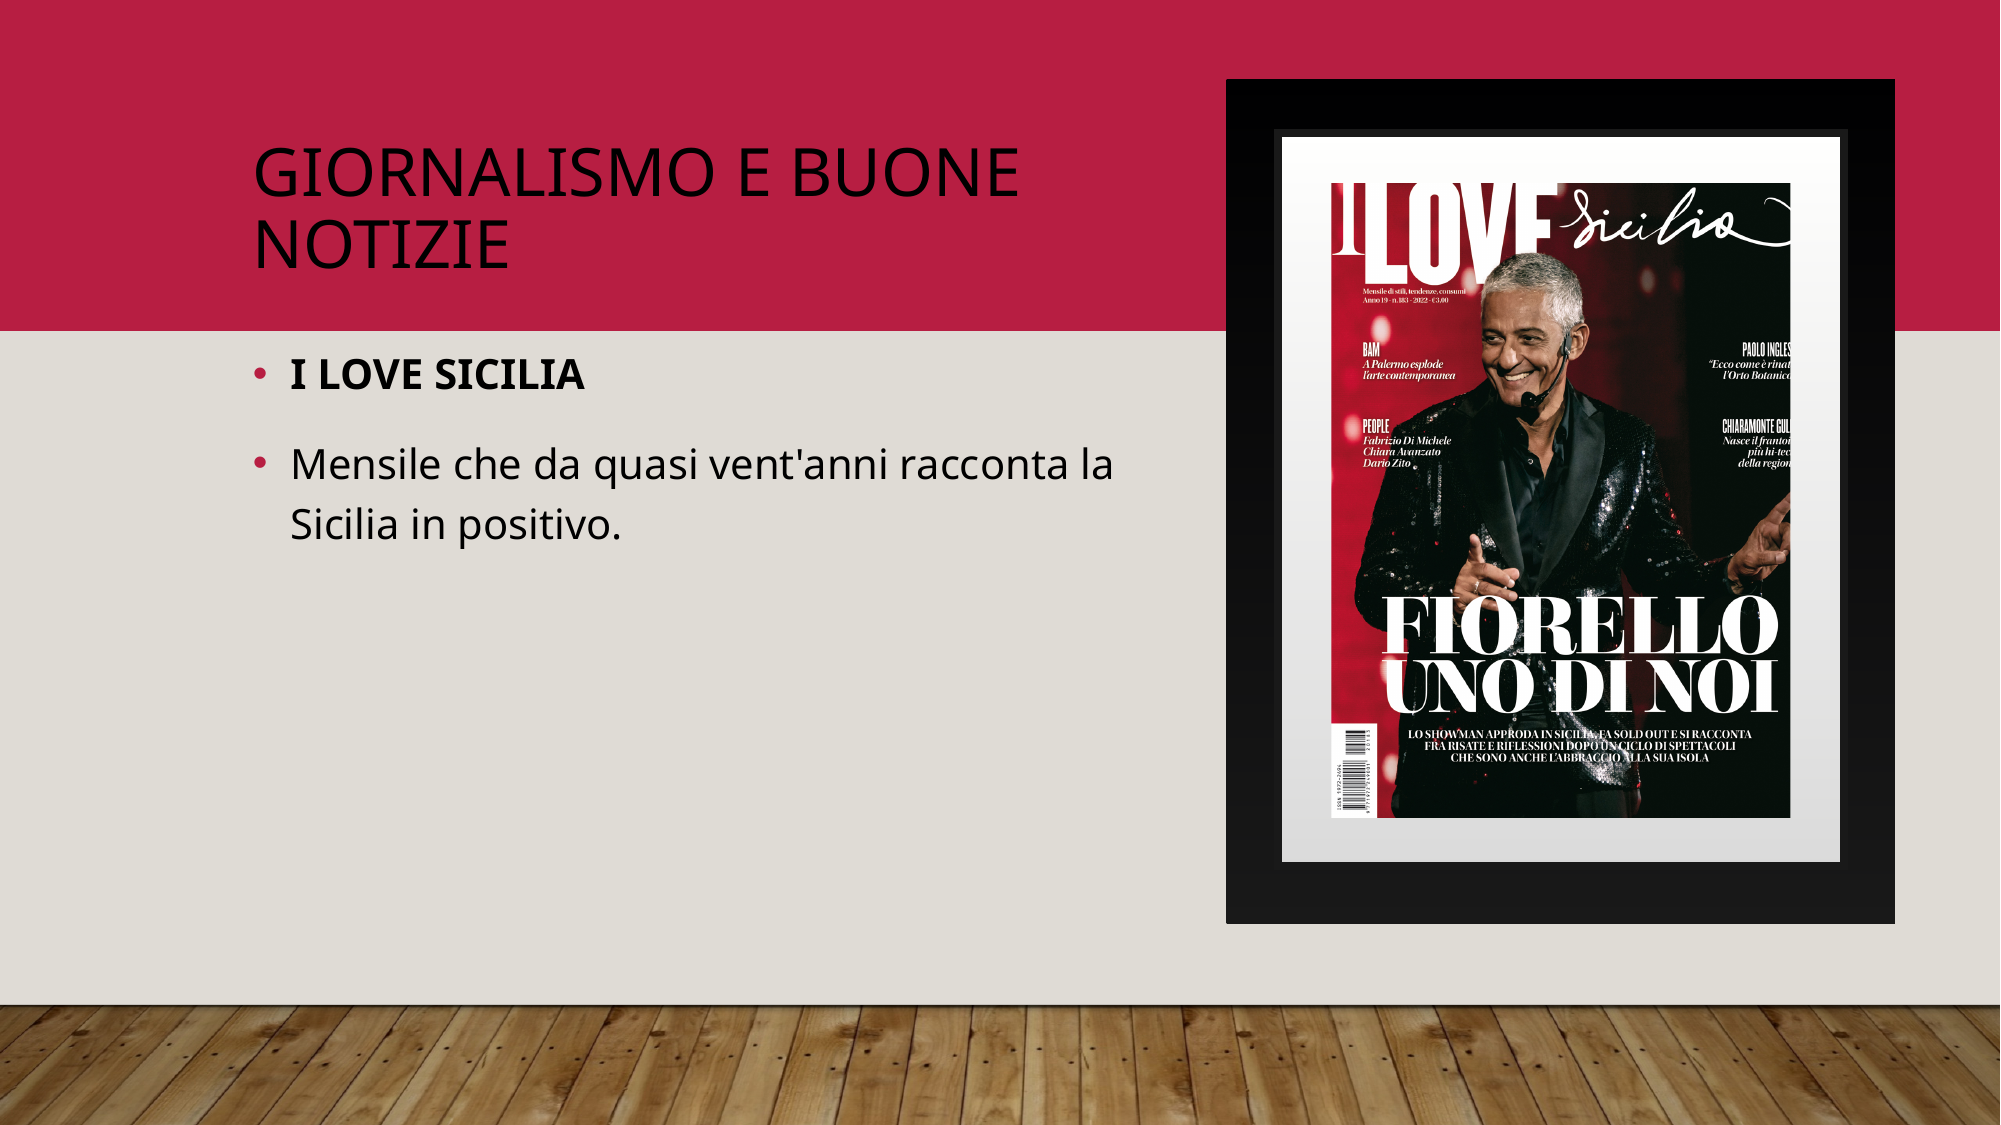

# GIORNALISMO E BUONE NOTIZIE
I LOVE SICILIA
Mensile che da quasi vent'anni racconta la Sicilia in positivo.